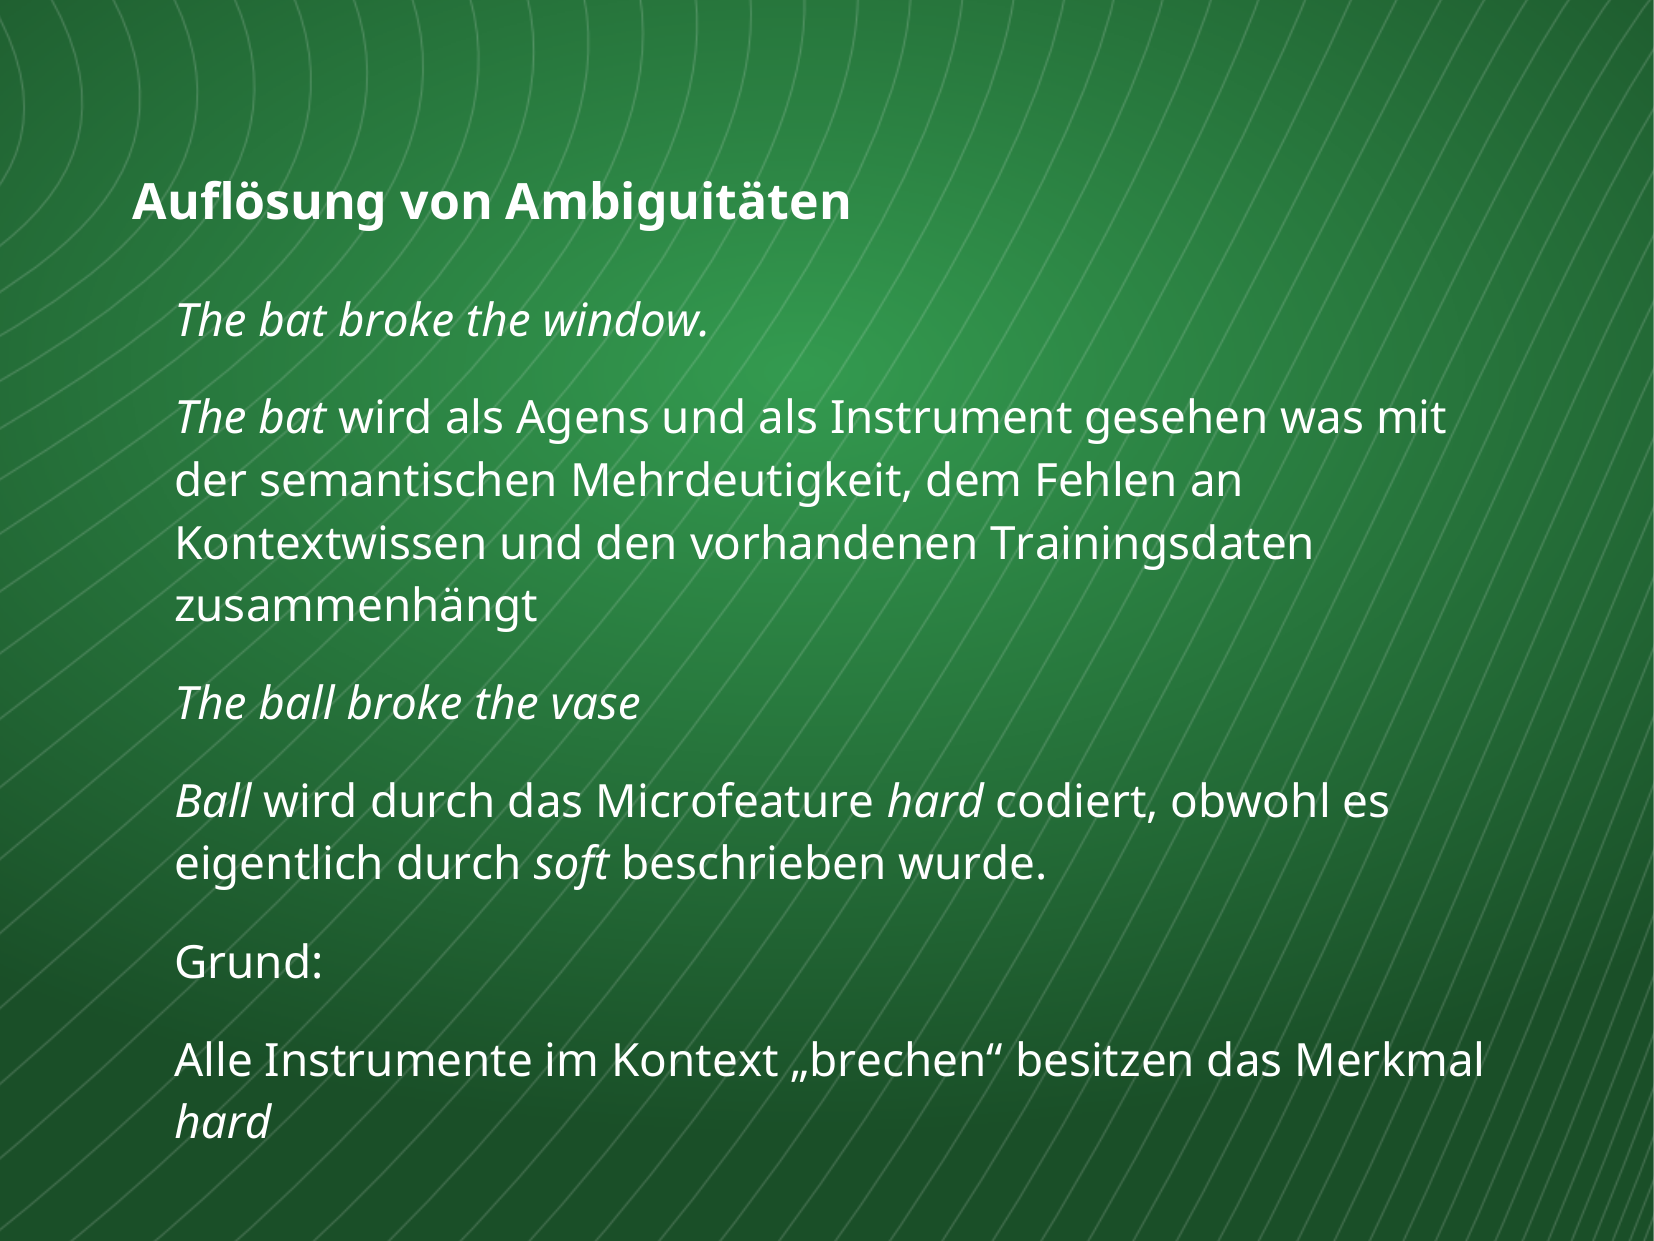

Auflösung von Ambiguitäten
The bat broke the window.
The bat wird als Agens und als Instrument gesehen was mit der semantischen Mehrdeutigkeit, dem Fehlen an Kontextwissen und den vorhandenen Trainingsdaten zusammenhängt
The ball broke the vase
Ball wird durch das Microfeature hard codiert, obwohl es eigentlich durch soft beschrieben wurde.
Grund:
Alle Instrumente im Kontext „brechen“ besitzen das Merkmal hard